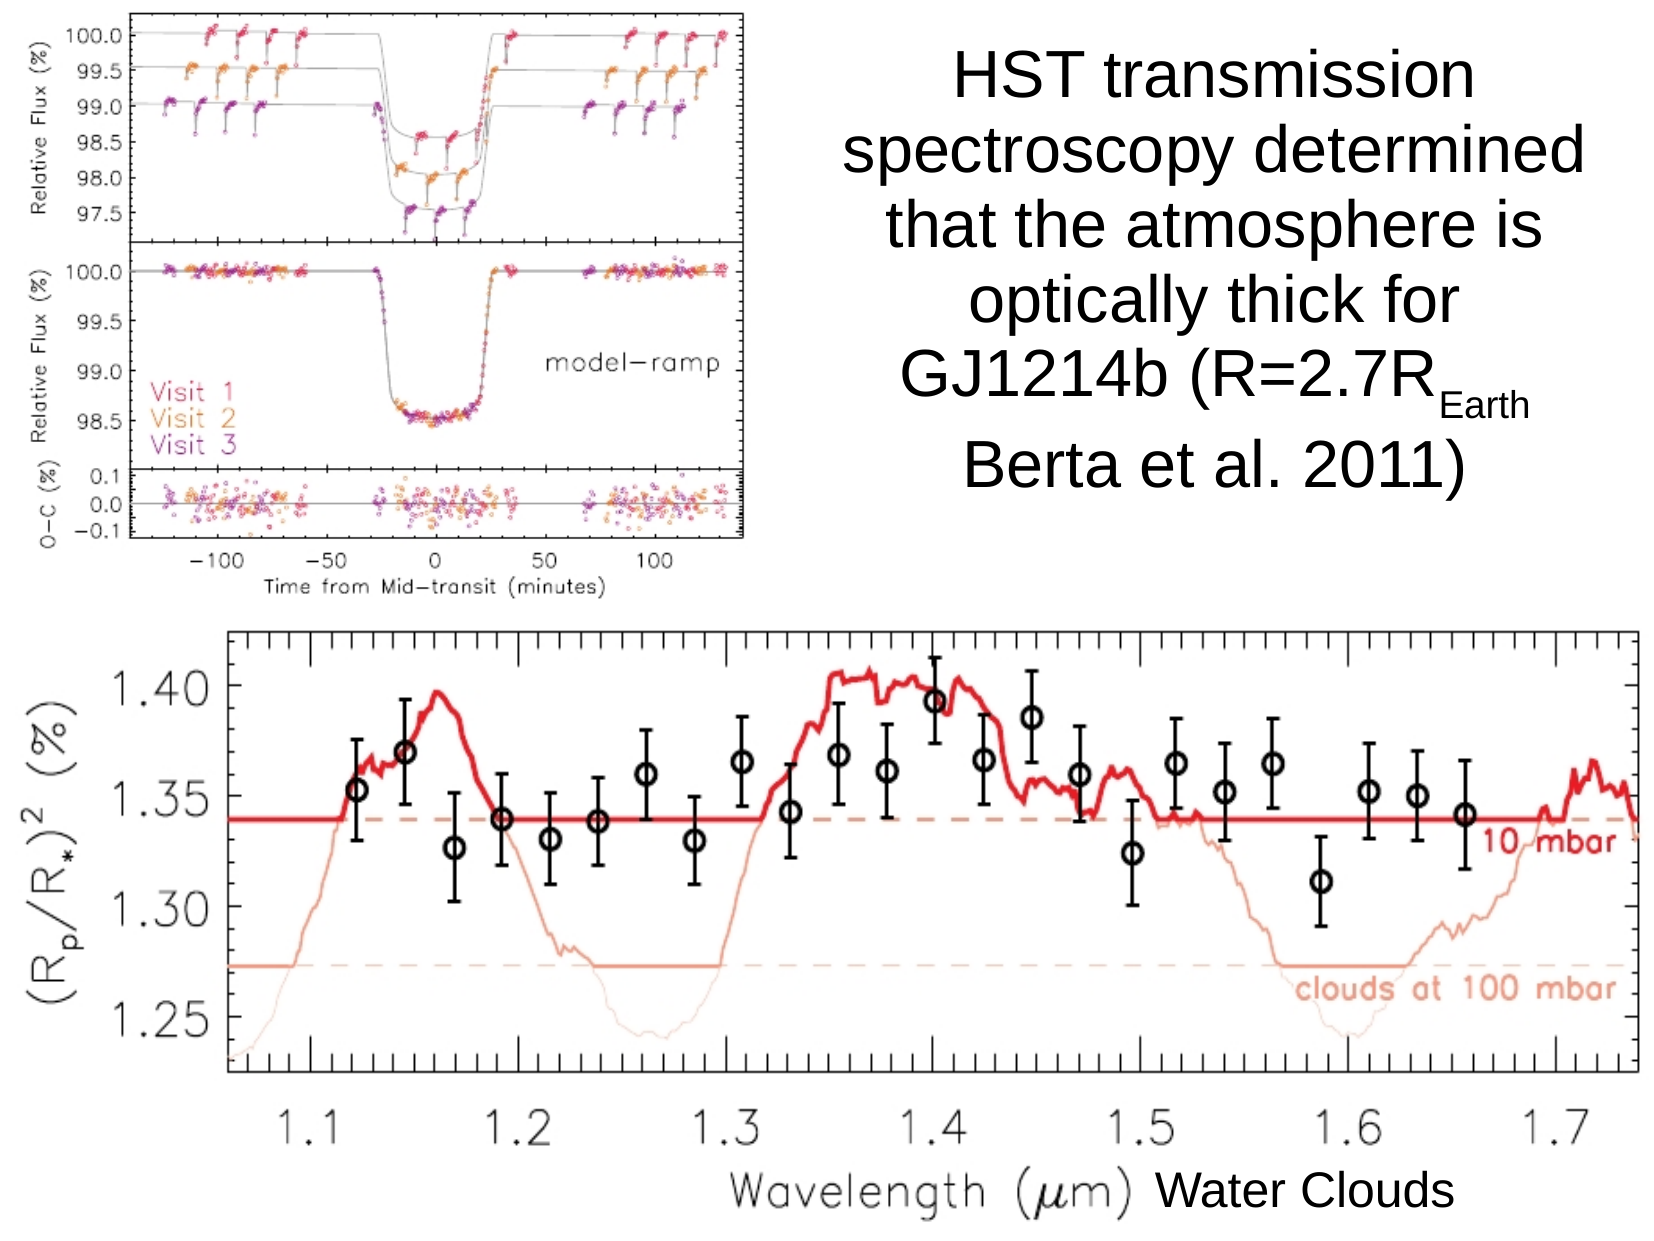

HST transmission spectroscopy determined that the atmosphere is optically thick for GJ1214b (R=2.7REarth
Berta et al. 2011)
Water Clouds